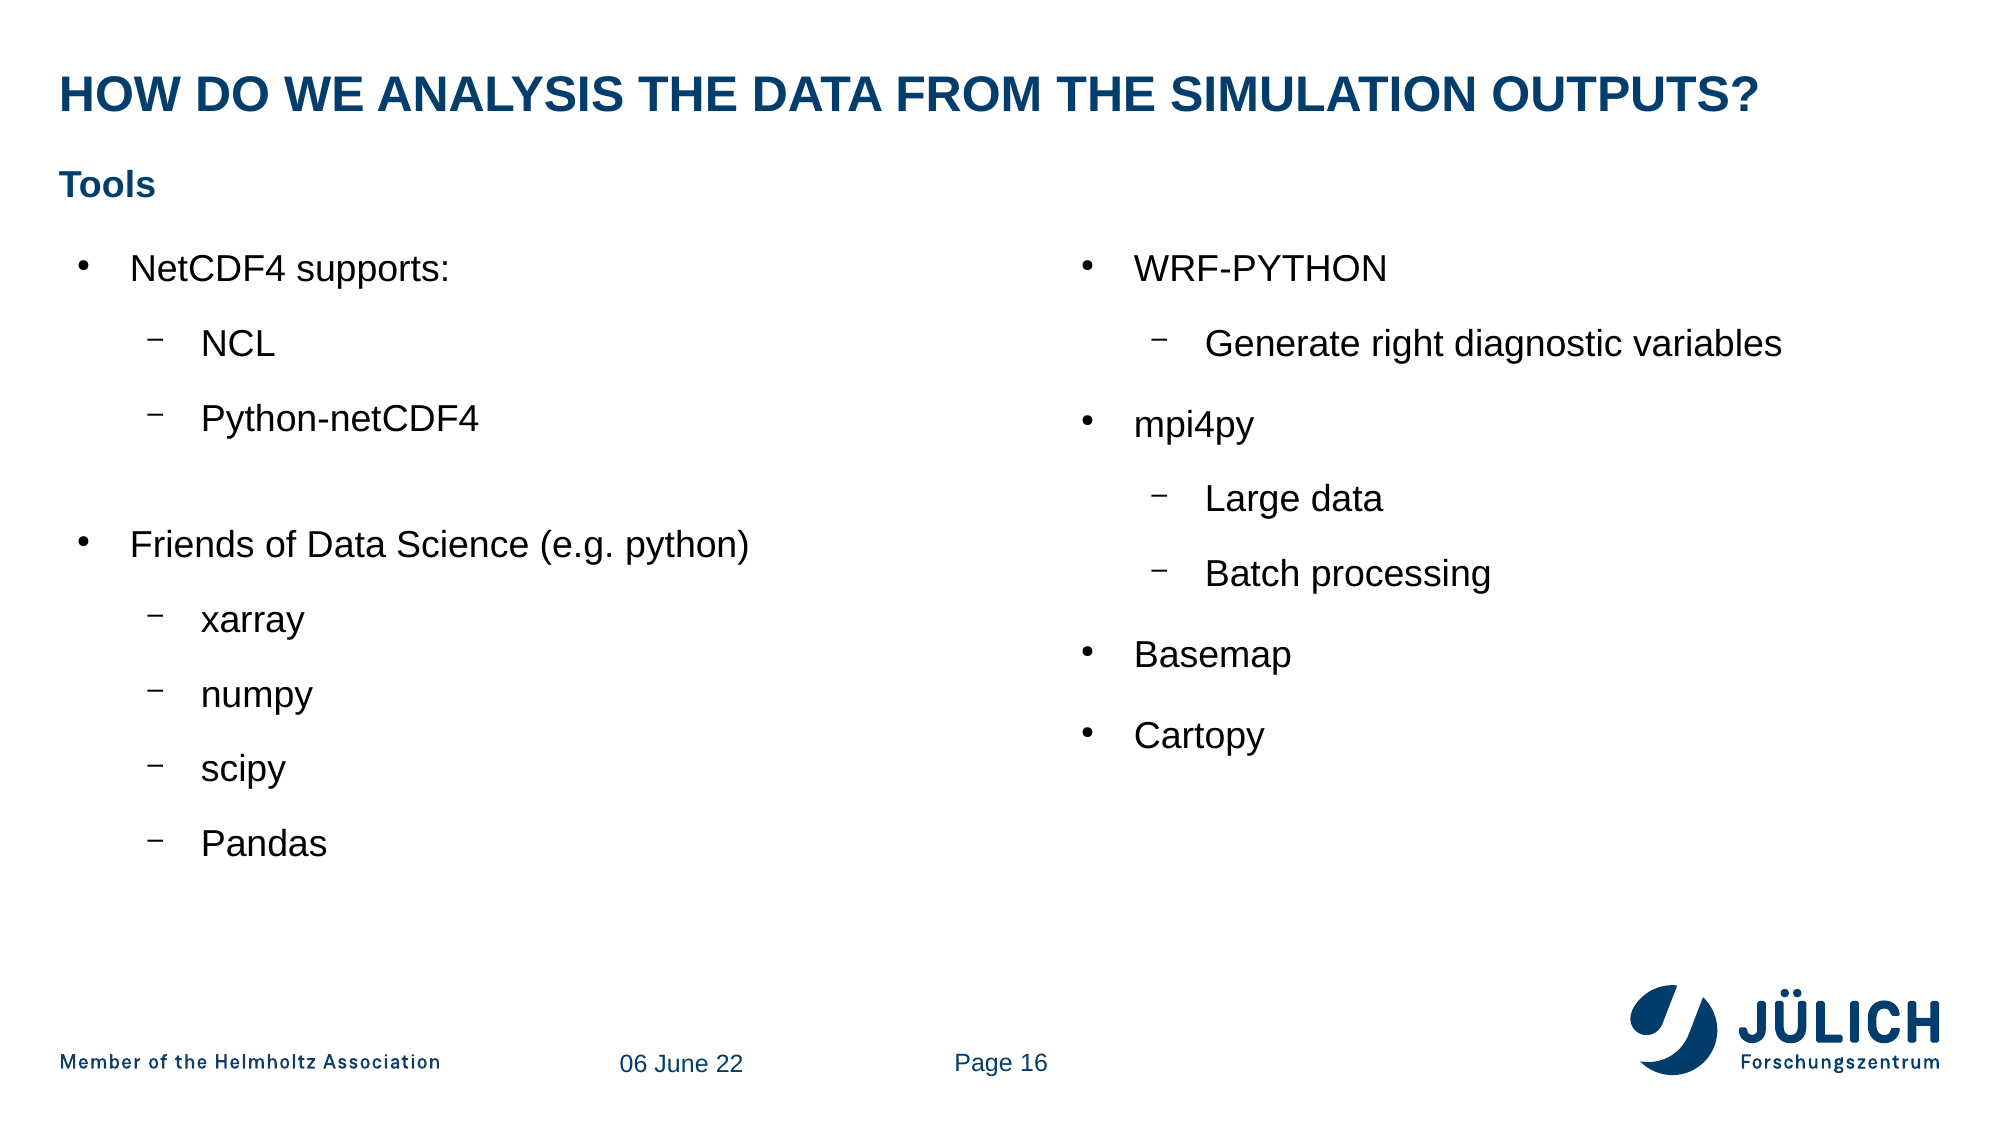

# How do we analysis the data from the simulation outputs?
Tools
NetCDF4 supports:
NCL
Python-netCDF4
Friends of Data Science (e.g. python)
xarray
numpy
scipy
Pandas
WRF-PYTHON
Generate right diagnostic variables
mpi4py
Large data
Batch processing
Basemap
Cartopy
Page
06 June 22